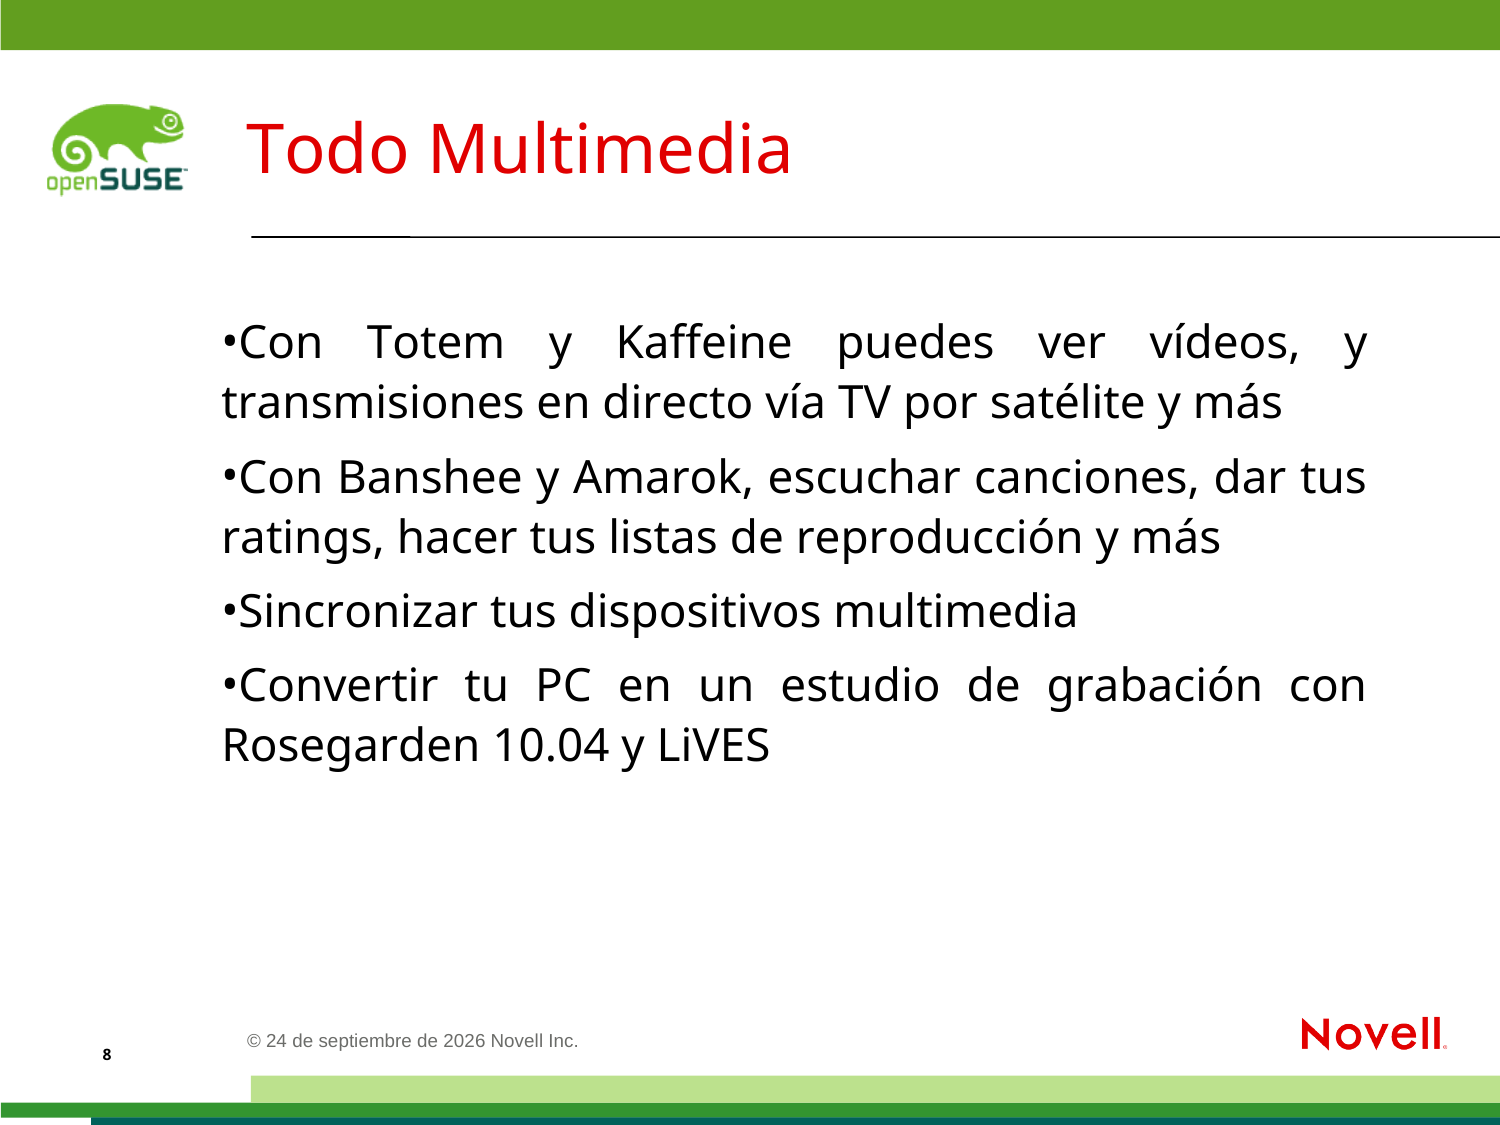

# Todo Multimedia
Con Totem y Kaffeine puedes ver vídeos, y transmisiones en directo vía TV por satélite y más
Con Banshee y Amarok, escuchar canciones, dar tus ratings, hacer tus listas de reproducción y más
Sincronizar tus dispositivos multimedia
Convertir tu PC en un estudio de grabación con Rosegarden 10.04 y LiVES